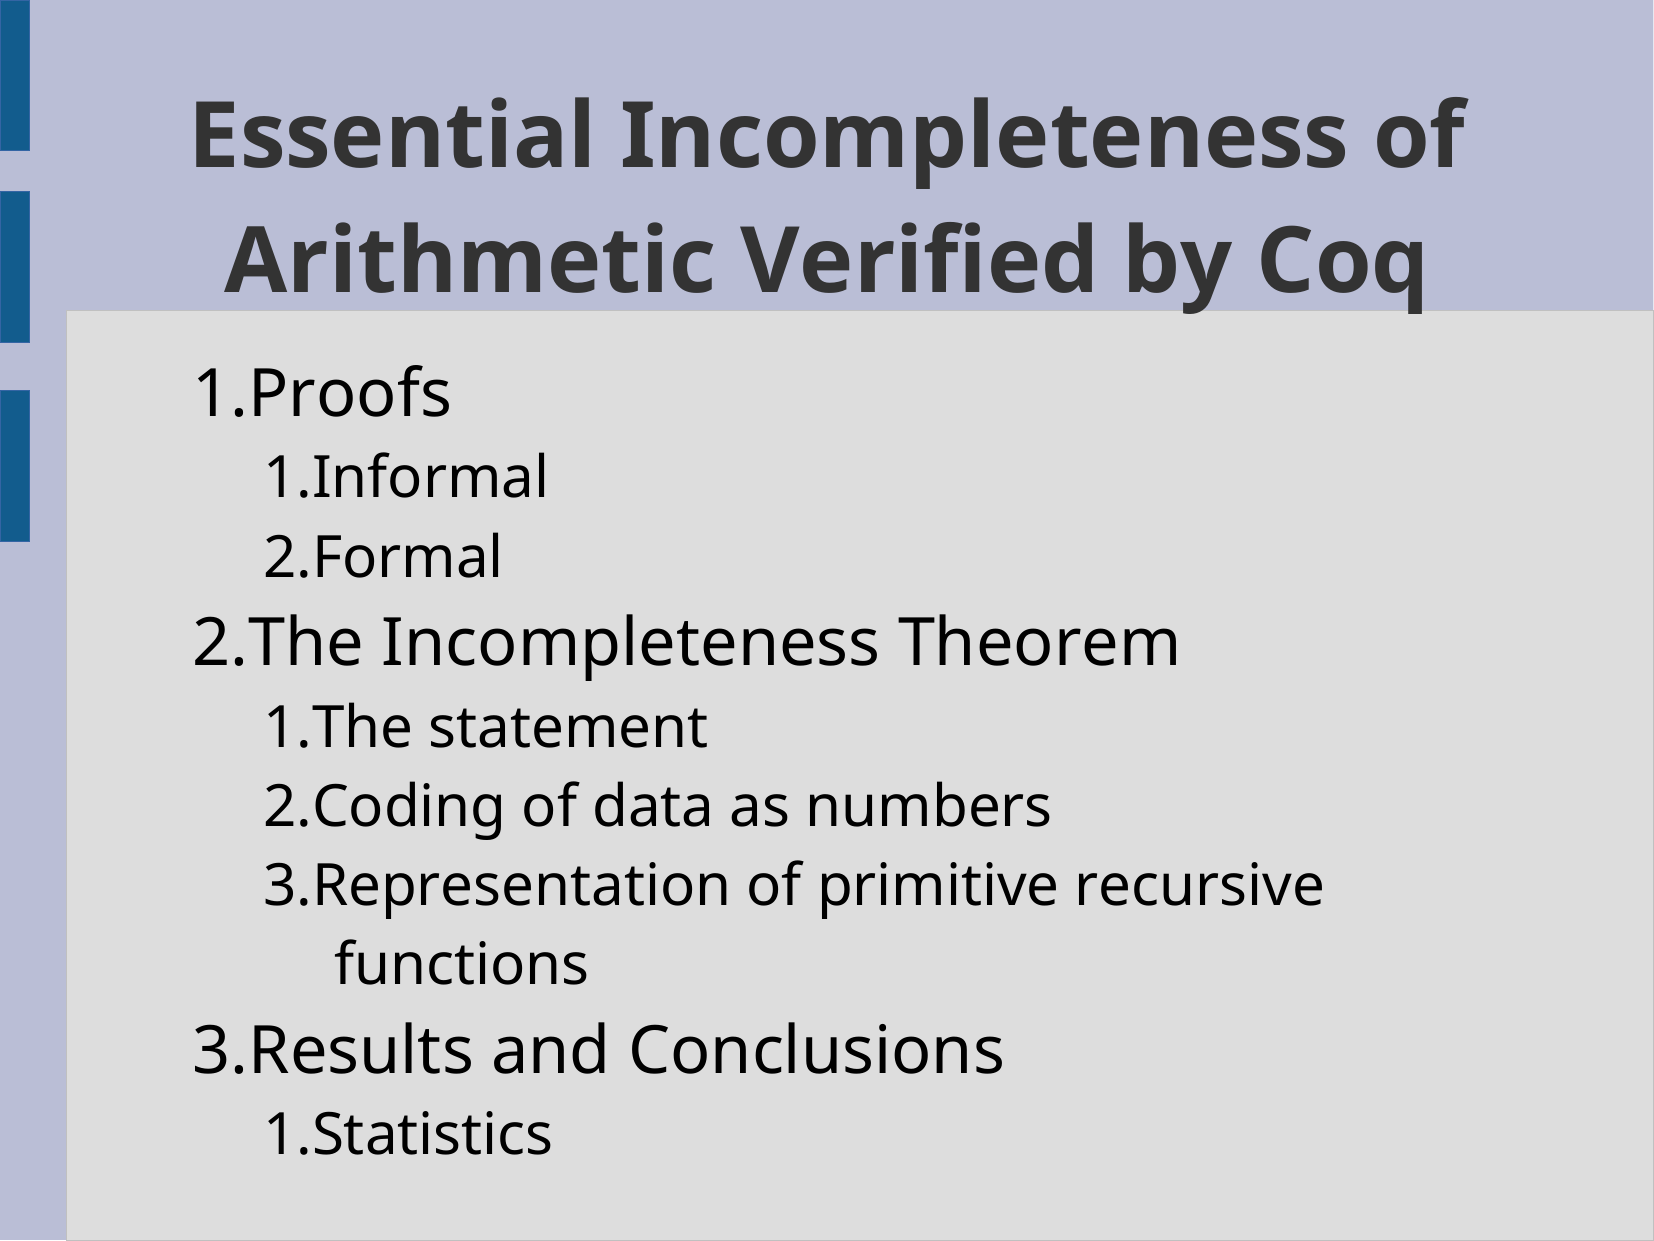

# Essential Incompleteness of Arithmetic Verified by Coq
Proofs
Informal
Formal
The Incompleteness Theorem
The statement
Coding of data as numbers
Representation of primitive recursive functions
Results and Conclusions
Statistics